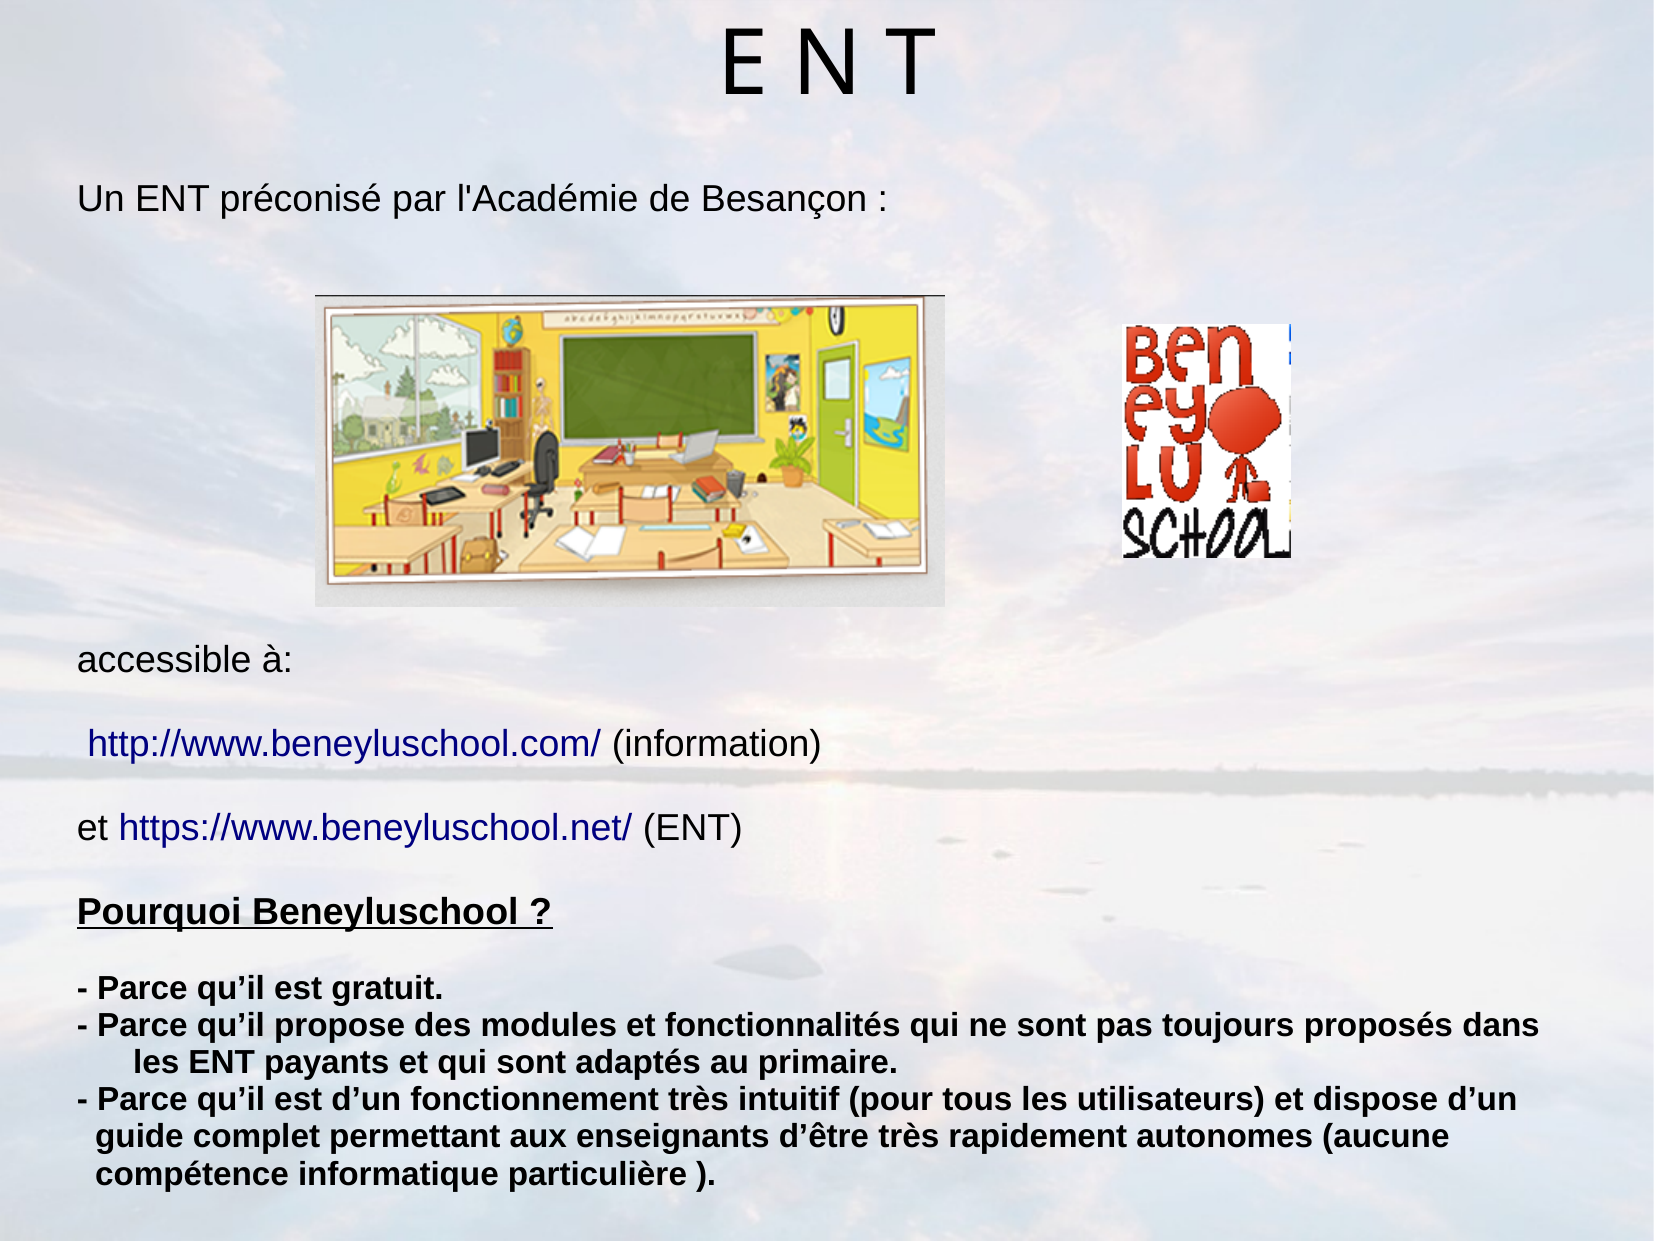

E N T
# Un ENT préconisé par l'Académie de Besançon :
accessible à:
 http://www.beneyluschool.com/ (information)
et https://www.beneyluschool.net/ (ENT)
Pourquoi Beneyluschool ?
- Parce qu’il est gratuit.
- Parce qu’il propose des modules et fonctionnalités qui ne sont pas toujours proposés dans les ENT payants et qui sont adaptés au primaire.
- Parce qu’il est d’un fonctionnement très intuitif (pour tous les utilisateurs) et dispose d’un guide complet permettant aux enseignants d’être très rapidement autonomes (aucune compétence informatique particulière ).